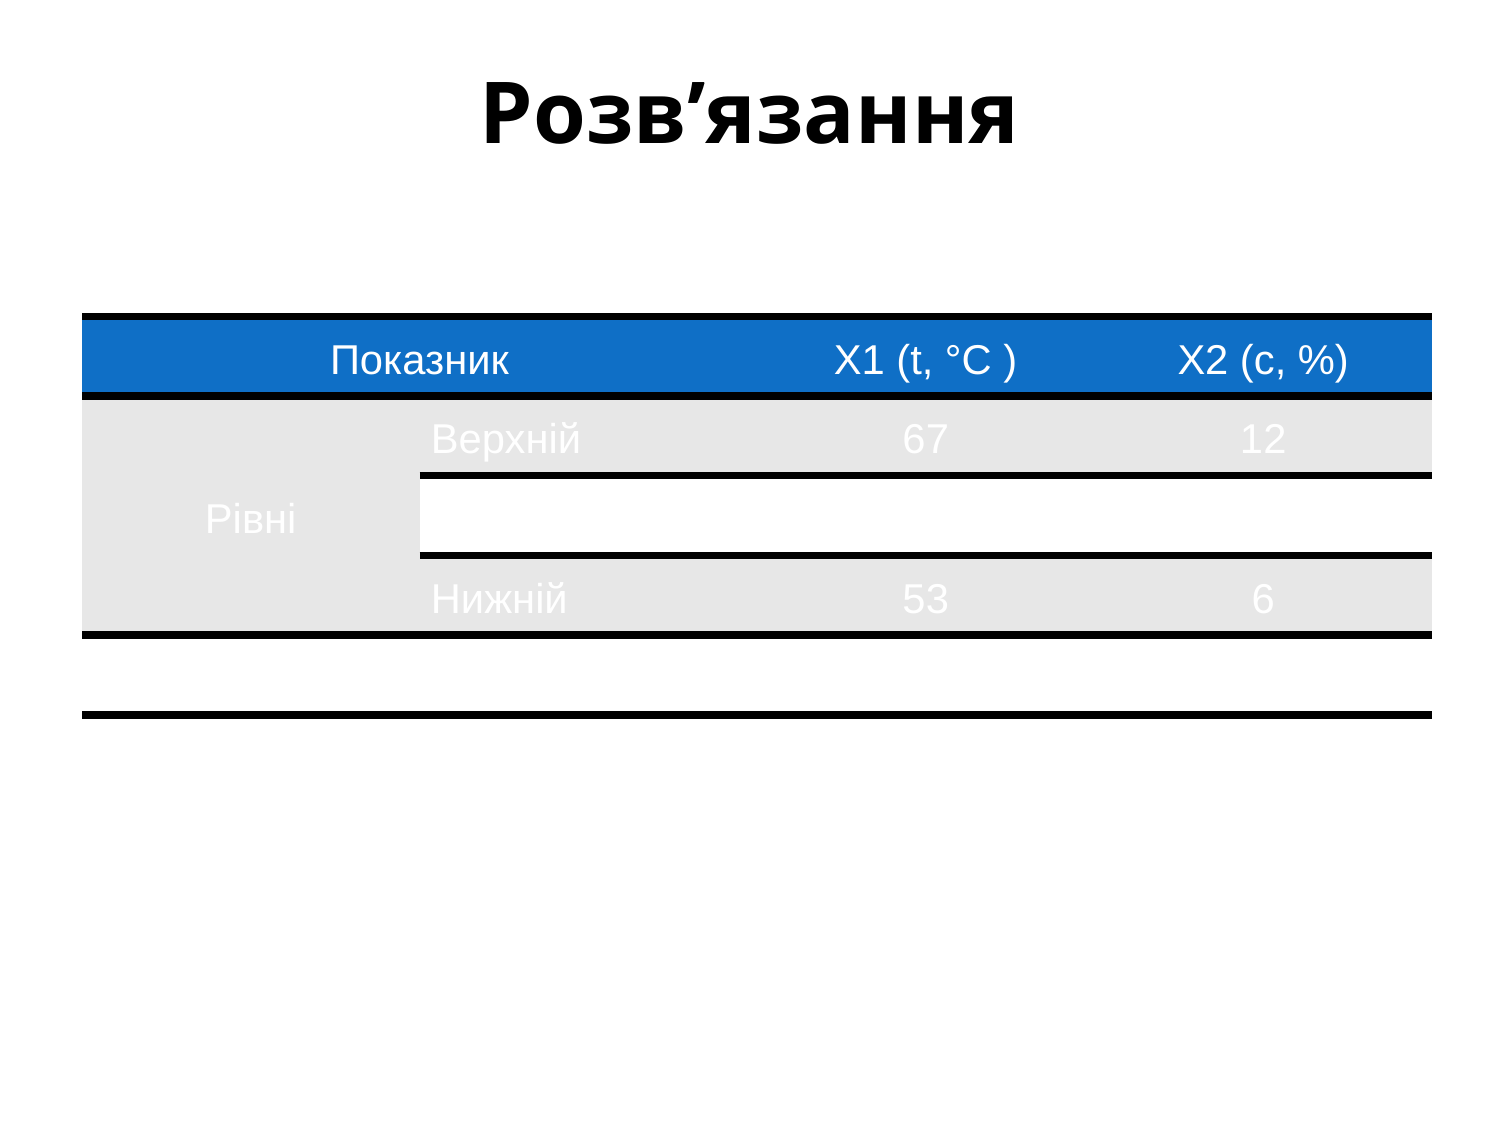

# Розв’язання
Вихідні дані для ПФЕ в умовах ступінчастого дрейфу
| Показник | | X1 (t, °C ) | X2 (c, %) |
| --- | --- | --- | --- |
| Рівні | Верхній | 67 | 12 |
| | Нульовий | 60 | 9 |
| | Нижній | 53 | 6 |
| Інтервал варіювання | | 7 | 3 |
	У першому блоці проводилися досліди при zд = -1, як нижній рівень навантаження об’єму обрали величину 0,3 кг/дм3 , у 2-му - zд = +1, навантаження об’єму було 0,6 кг/дм3.